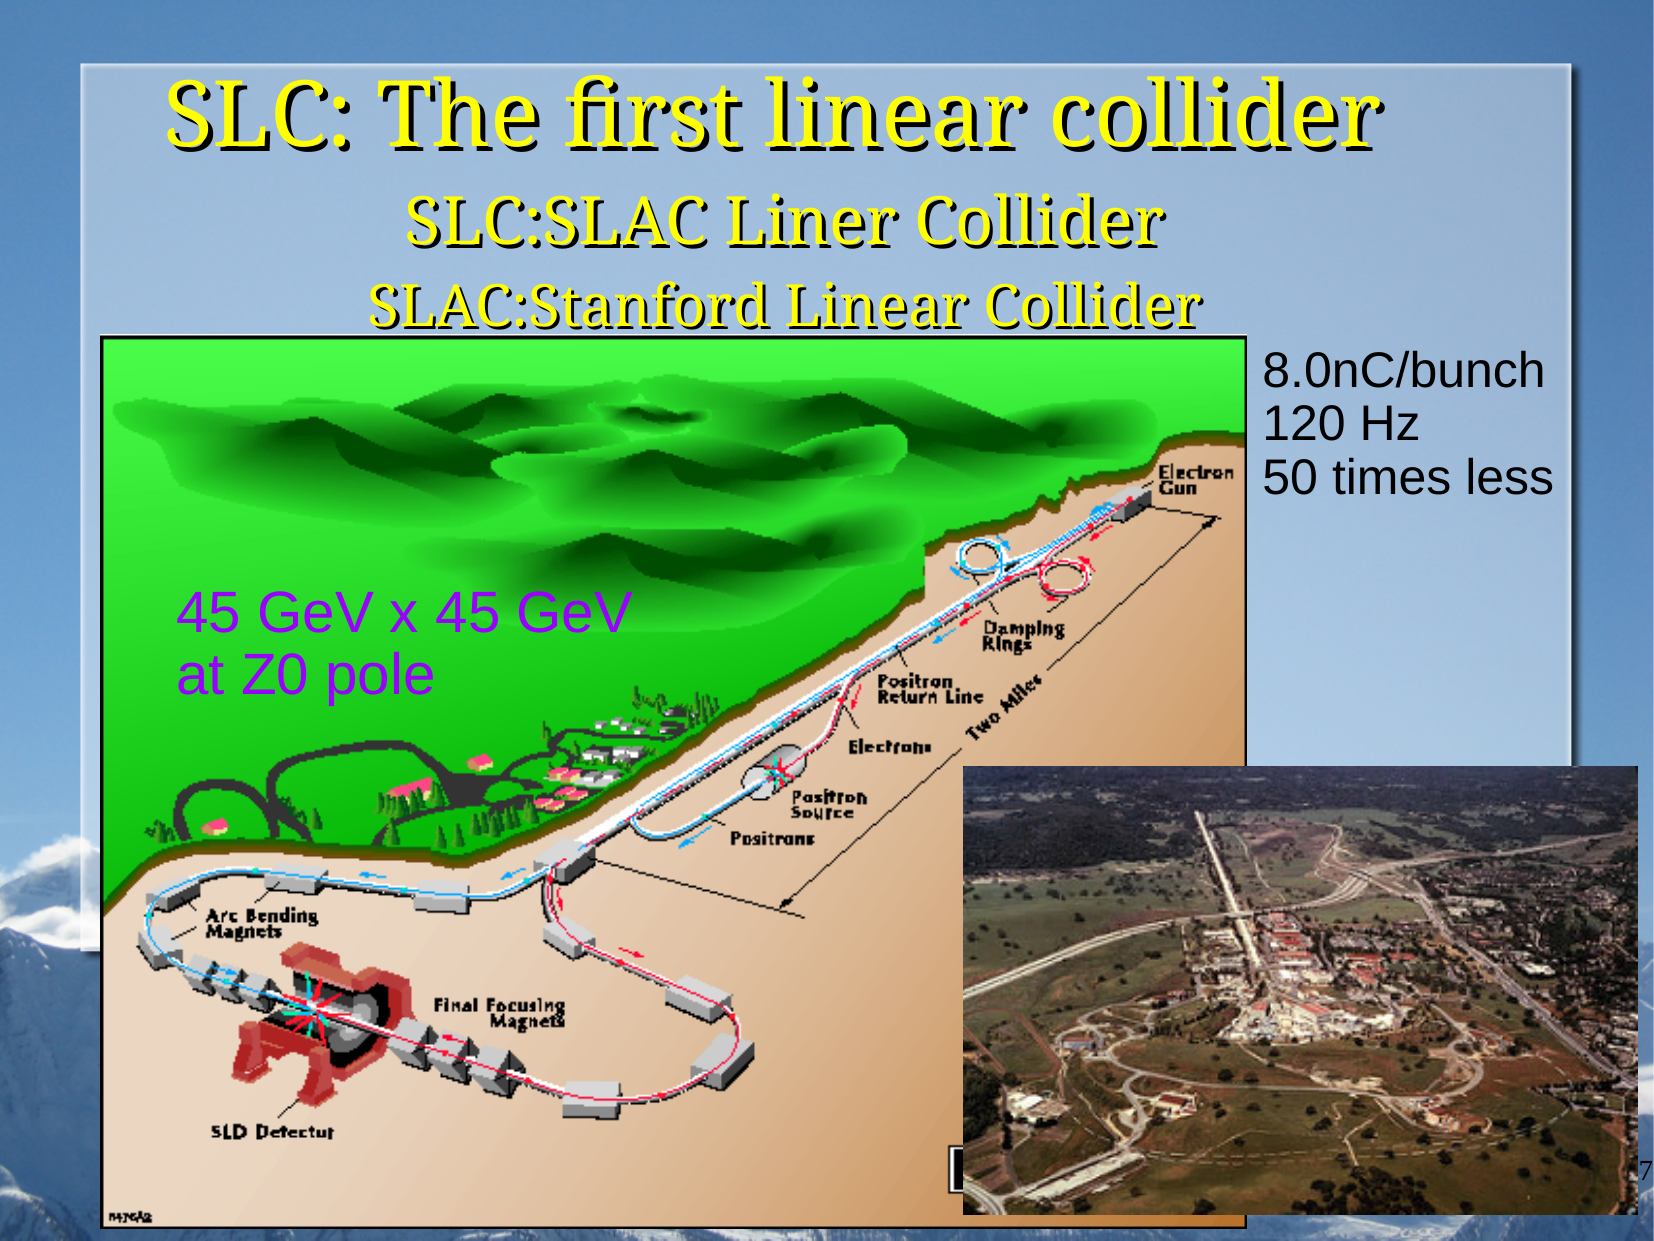

# SLC: The first linear collider SLC:SLAC Liner Collider SLAC:Stanford Linear Collider
8.0nC/bunch
120 Hz
50 times less
45 GeV x 45 GeV
at Z0 pole
37